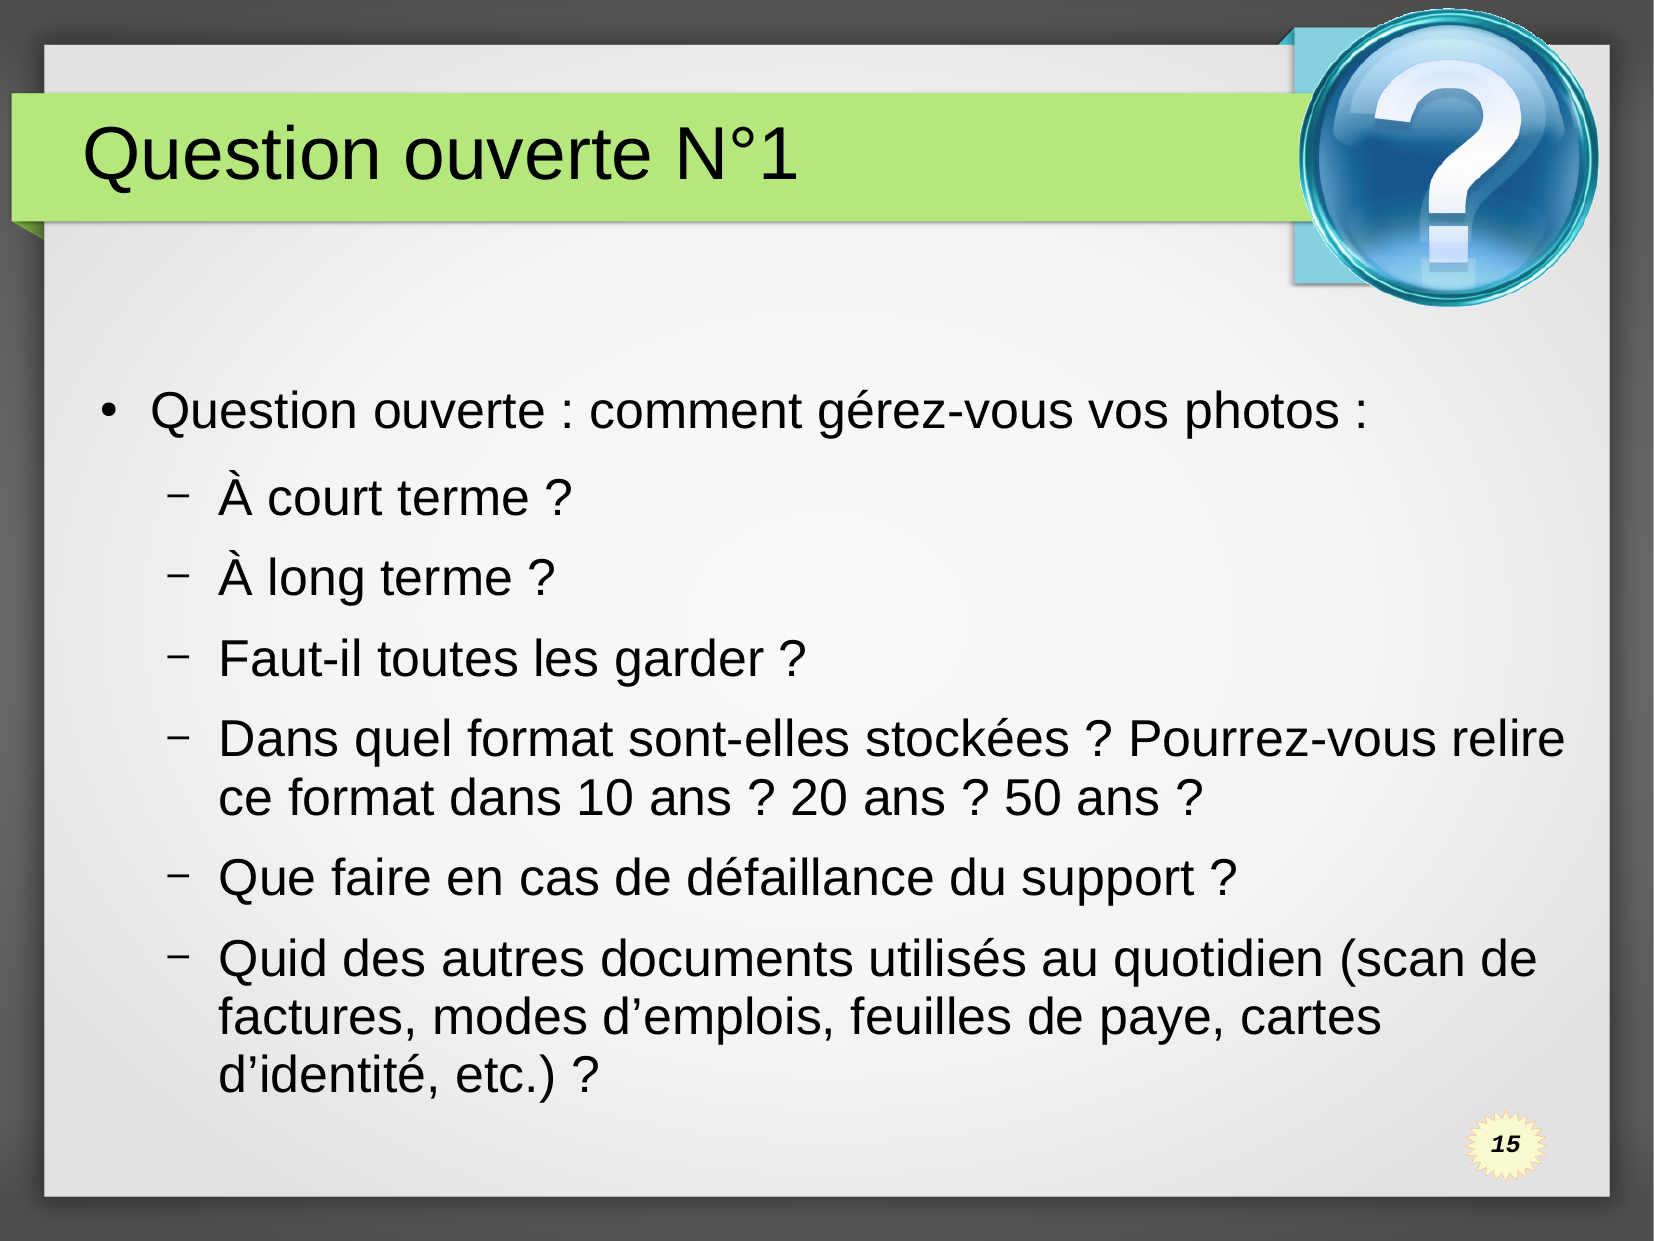

# Question ouverte N°1
Question ouverte : comment gérez-vous vos photos :
À court terme ?
À long terme ?
Faut-il toutes les garder ?
Dans quel format sont-elles stockées ? Pourrez-vous relire ce format dans 10 ans ? 20 ans ? 50 ans ?
Que faire en cas de défaillance du support ?
Quid des autres documents utilisés au quotidien (scan de factures, modes d’emplois, feuilles de paye, cartes d’identité, etc.) ?